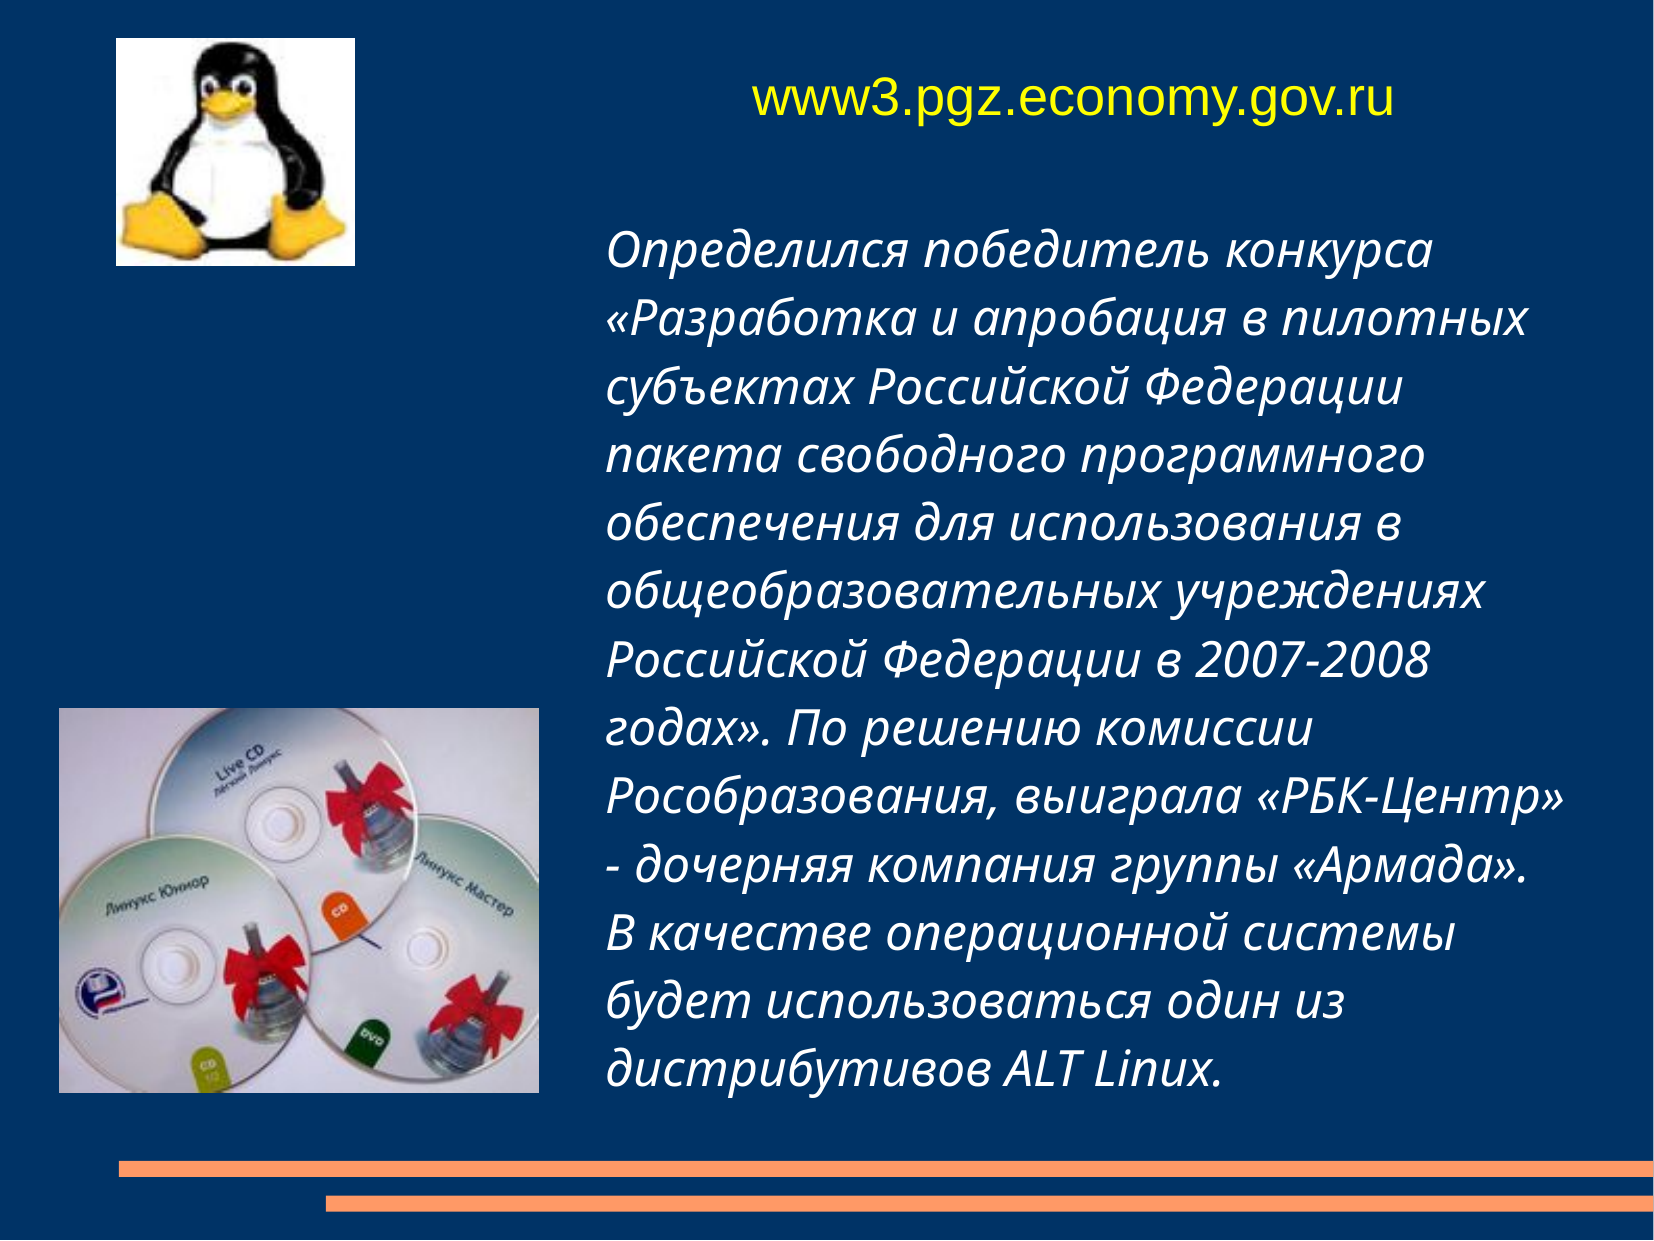

www3.pgz.economy.gov.ru
Определился победитель конкурса «Разработка и апробация в пилотных субъектах Российской Федерации пакета свободного программного обеспечения для использования в общеобразовательных учреждениях Российской Федерации в 2007-2008 годах». По решению комиссии Рособразования, выиграла «РБК-Центр» - дочерняя компания группы «Армада».
В качестве операционной системы будет использоваться один из дистрибутивов ALT Linux.